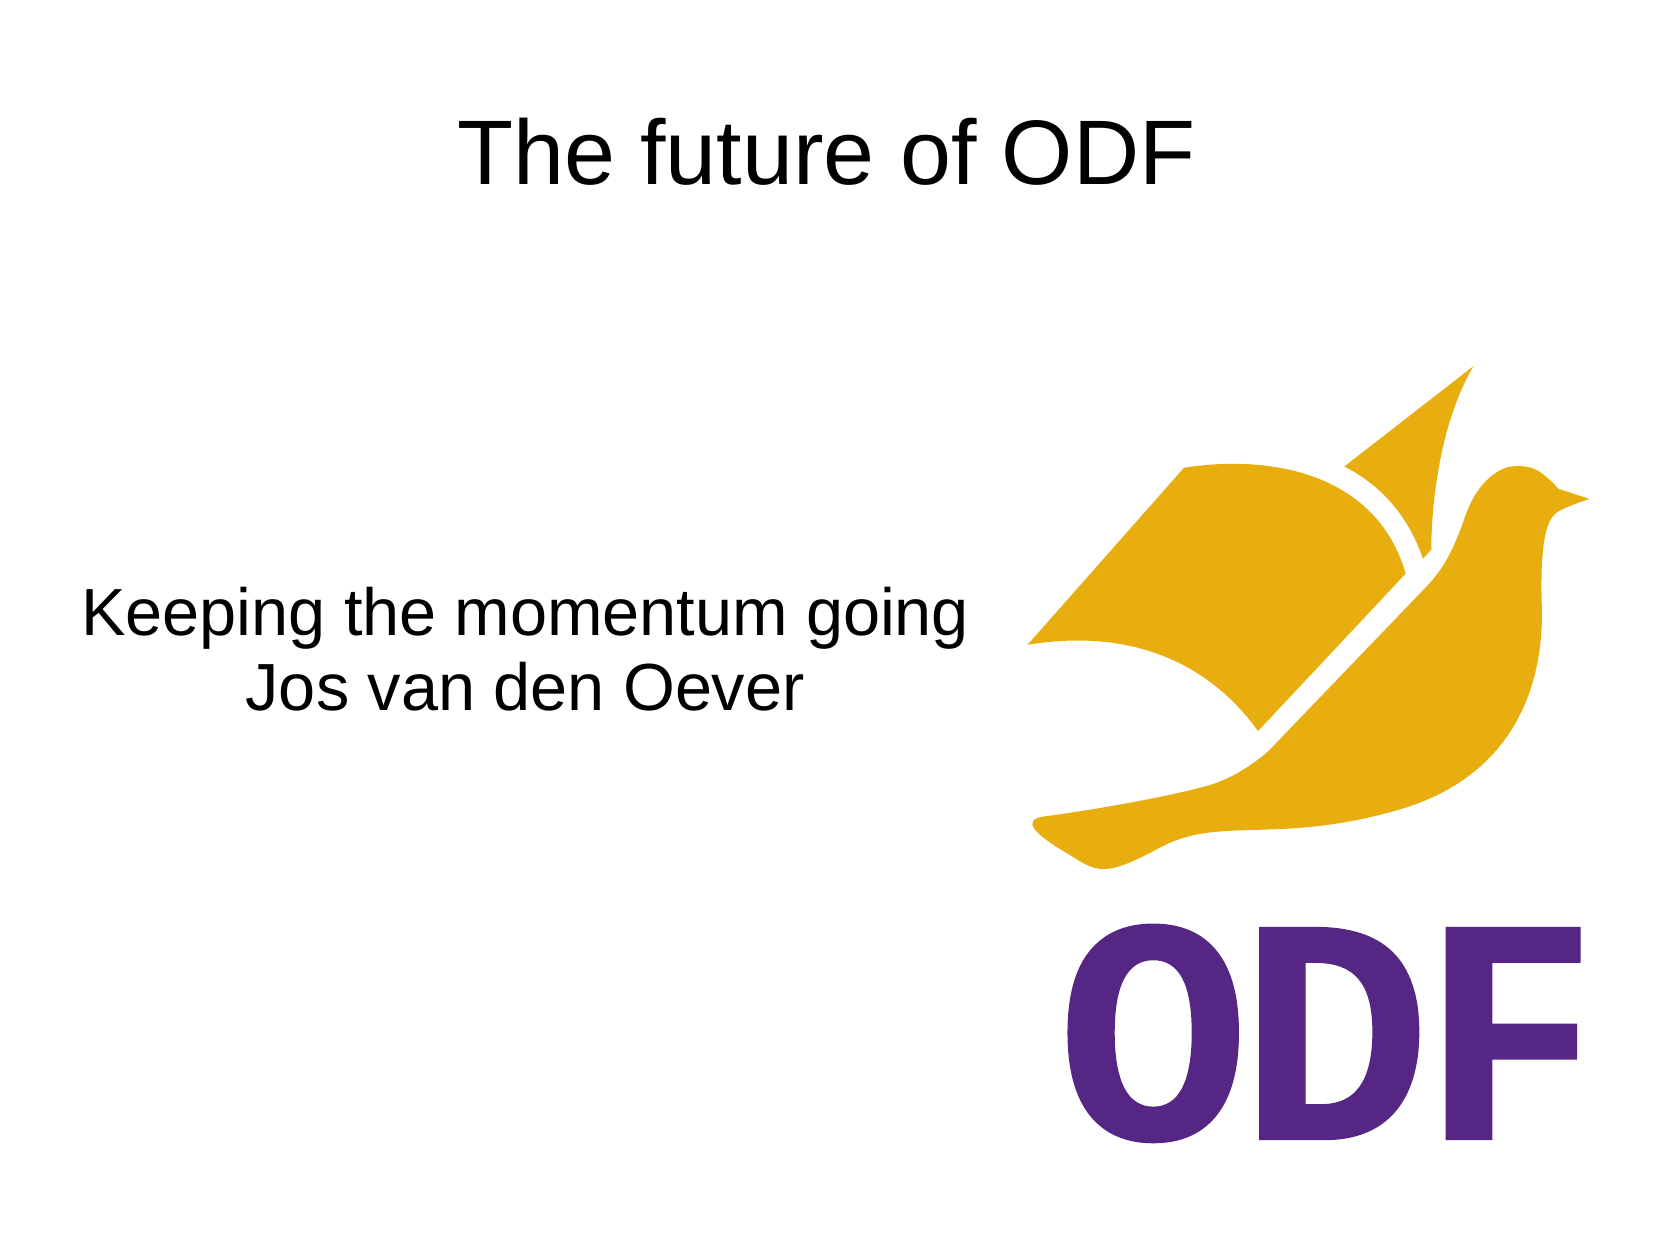

# The future of ODF
Keeping the momentum going
Jos van den Oever